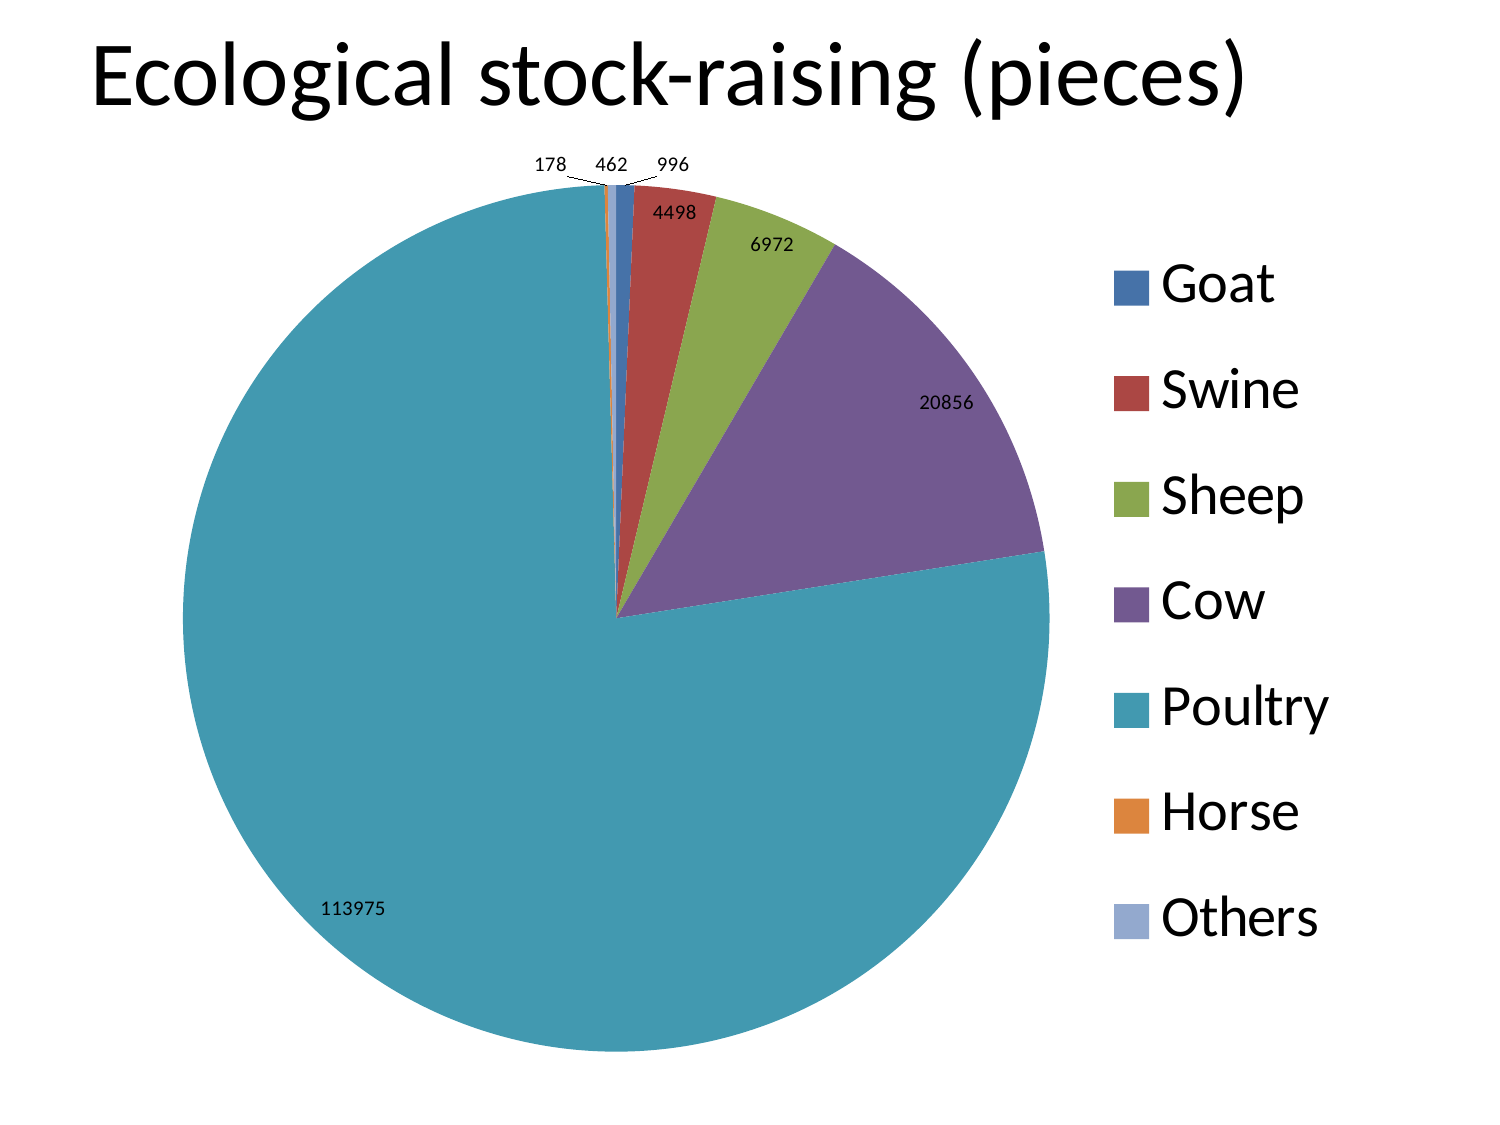

# Ecological stock-raising (pieces)
### Chart
| Category | db |
|---|---|
| Goat | 996.0 |
| Swine | 4498.0 |
| Sheep | 6972.0 |
| Cow | 20856.0 |
| Poultry | 113975.0 |
| Horse | 178.0 |
| Others | 462.0 |Source: Biokontroll Hungária